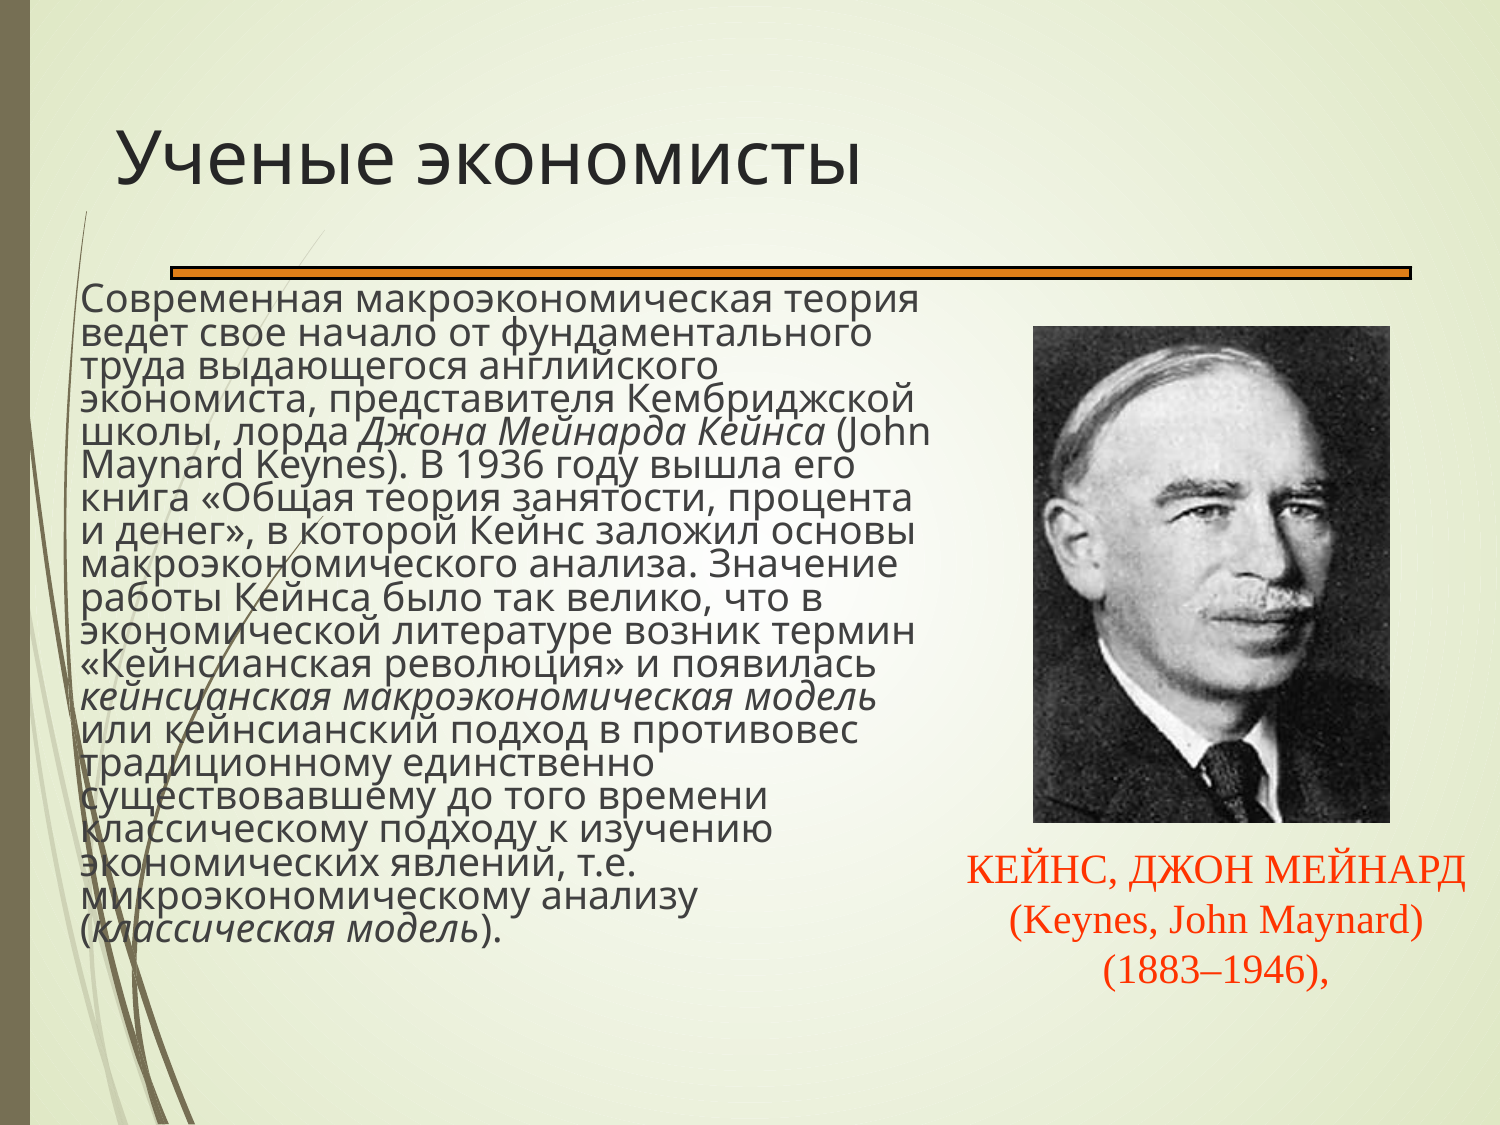

# Ученые экономисты
Современная макроэкономическая теория ведет свое начало от фундаментального труда выдающегося английского экономиста, представителя Кембриджской школы, лорда Джона Мейнарда Кейнса (John Maynard Keynes). В 1936 году вышла его книга «Общая теория занятости, процента и денег», в которой Кейнс заложил основы макроэкономического анализа. Значение работы Кейнса было так велико, что в экономической литературе возник термин «Кейнсианская революция» и появилась кейнсианская макроэкономическая модель или кейнсианский подход в противовес традиционному единственно существовавшему до того времени классическому подходу к изучению экономических явлений, т.е. микроэкономическому анализу (классическая модель).
КЕЙНС, ДЖОН МЕЙНАРД (Keynes, John Maynard) (1883–1946),